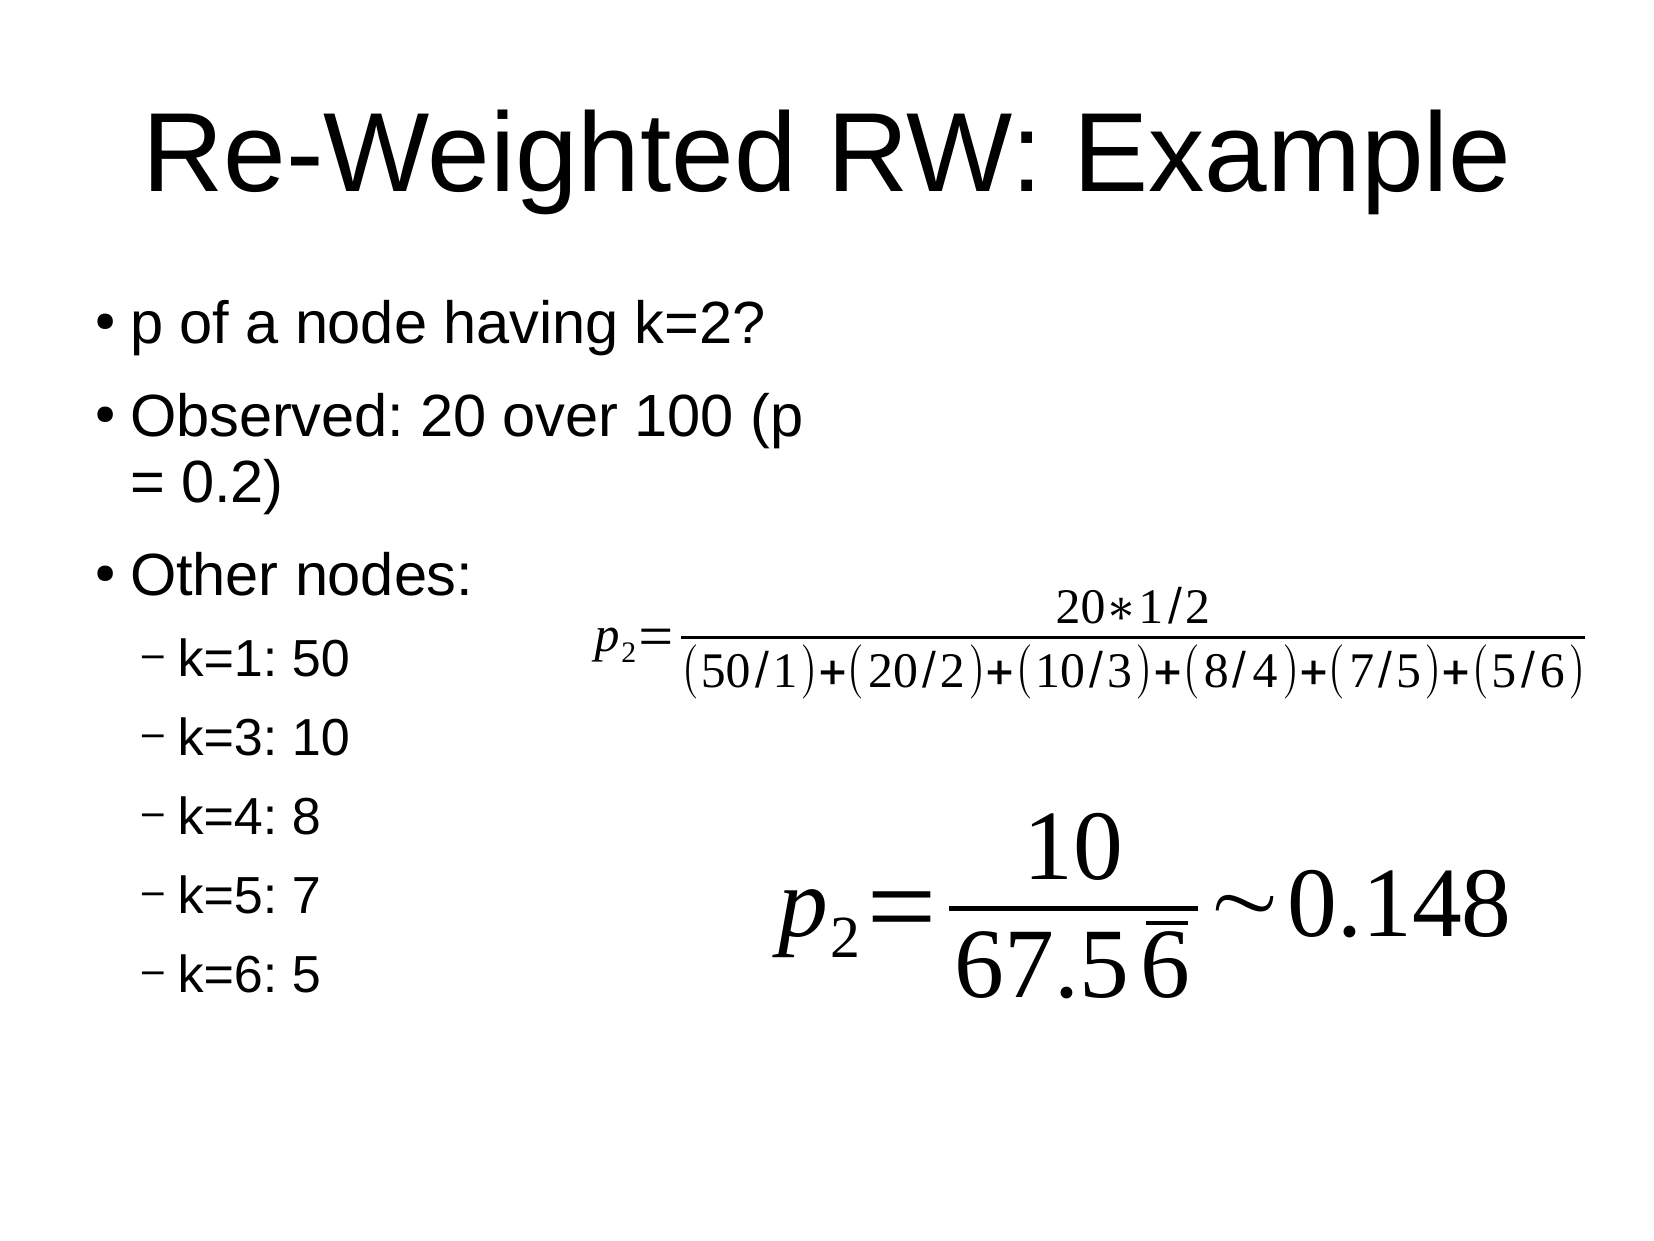

# Re-Weighted RW: Example
p of a node having k=2?
Observed: 20 over 100 (p = 0.2)
Other nodes:
k=1: 50
k=3: 10
k=4: 8
k=5: 7
k=6: 5